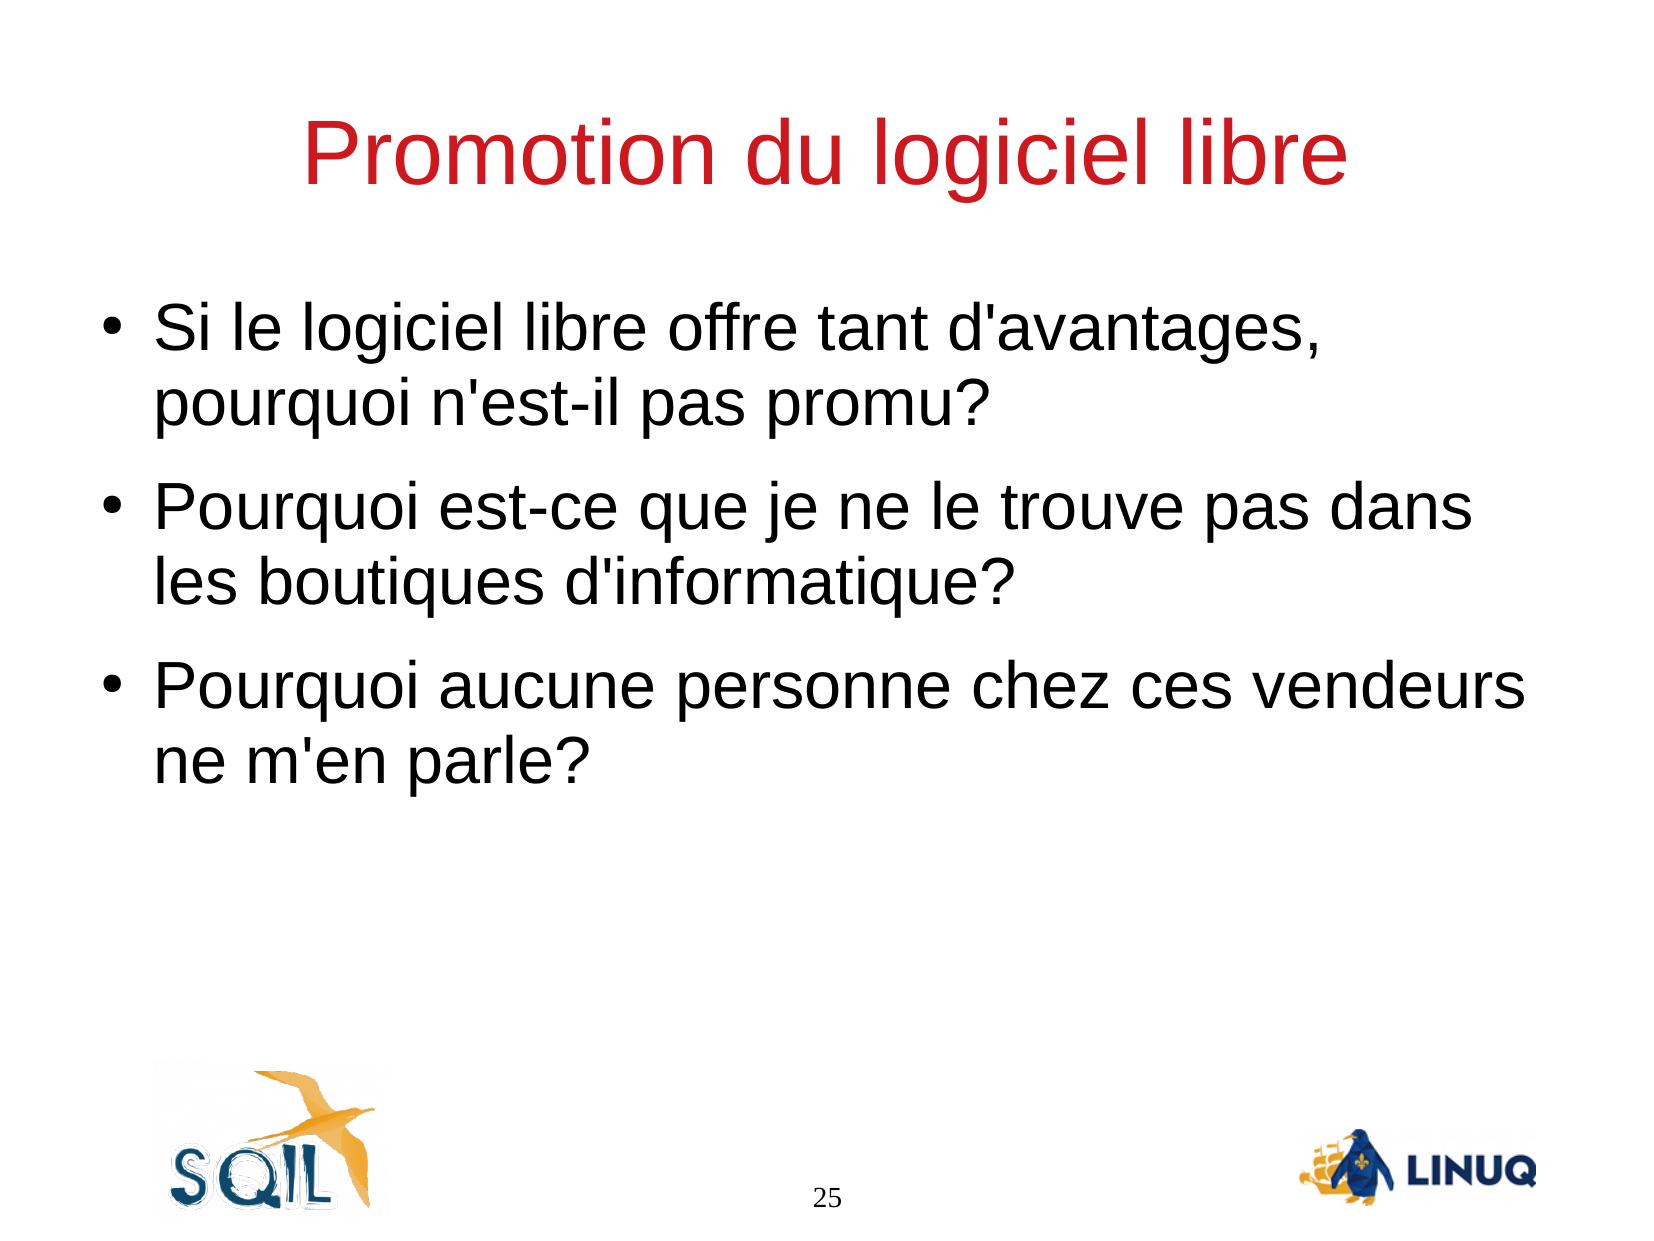

# Promotion du logiciel libre
Si le logiciel libre offre tant d'avantages, pourquoi n'est-il pas promu?
Pourquoi est-ce que je ne le trouve pas dans les boutiques d'informatique?
Pourquoi aucune personne chez ces vendeurs ne m'en parle?